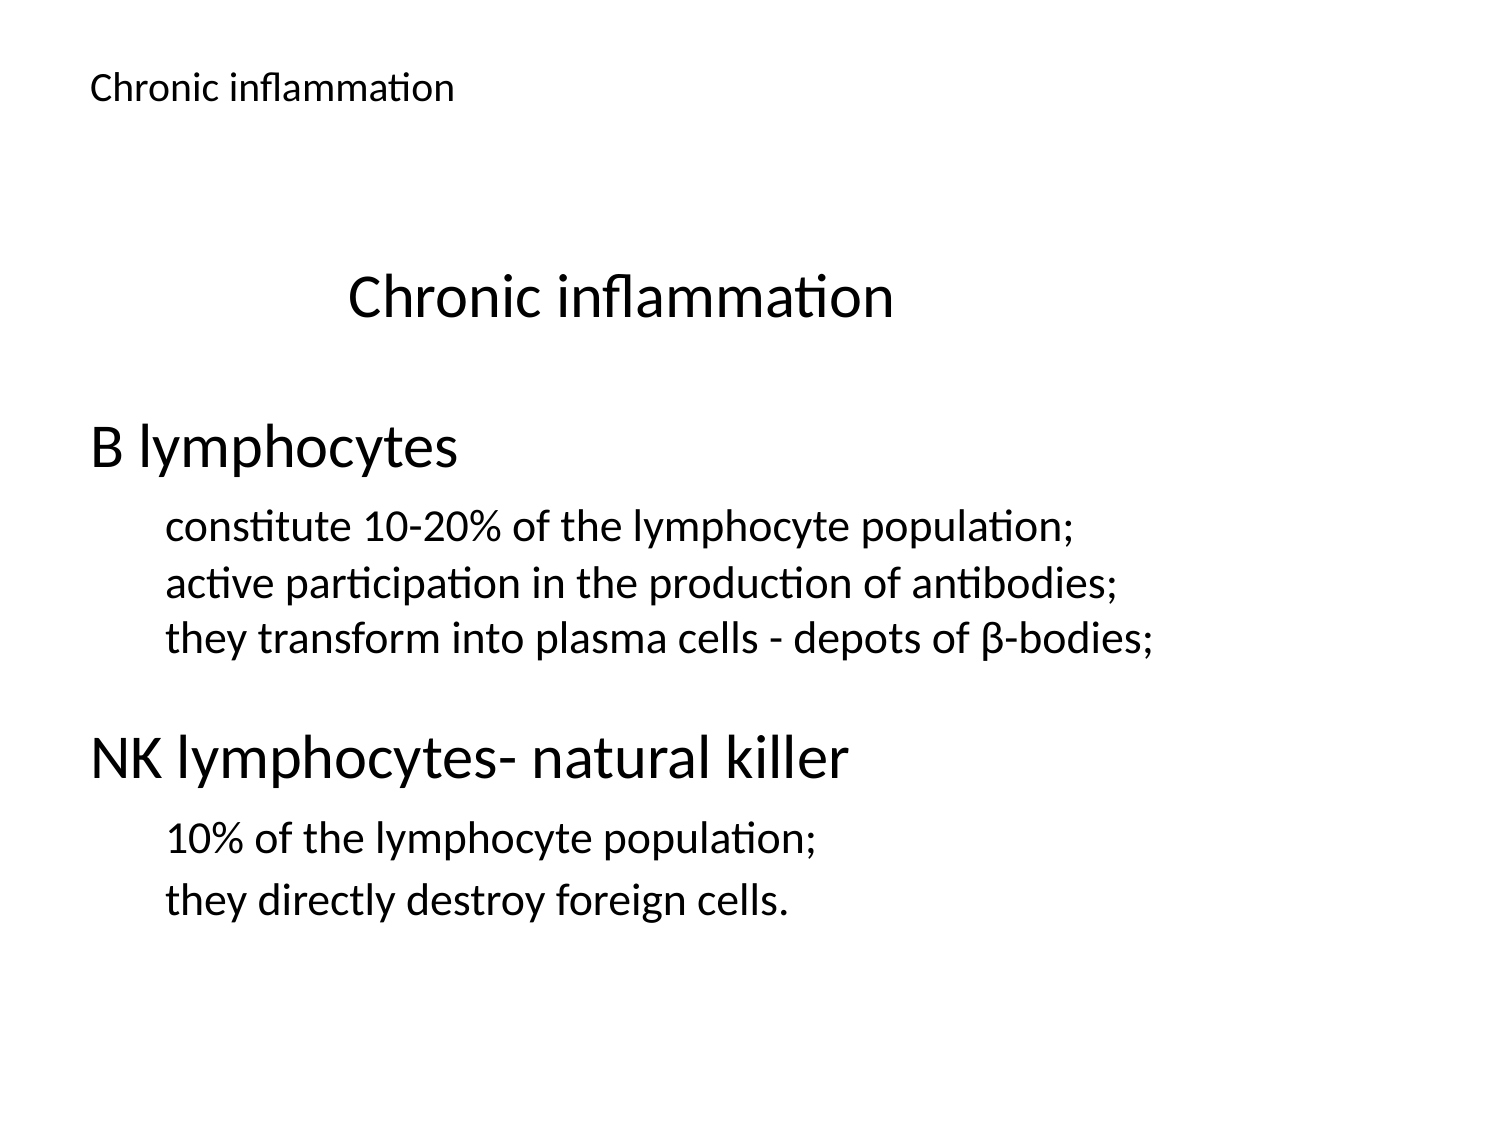

# Chronic inflammation
Chronic inflammation
B lymphocytes
	constitute 10-20% of the lymphocyte population;
	active participation in the production of antibodies;
	they transform into plasma cells - depots of β-bodies;
NK lymphocytes- natural killer
	10% of the lymphocyte population;
	they directly destroy foreign cells.